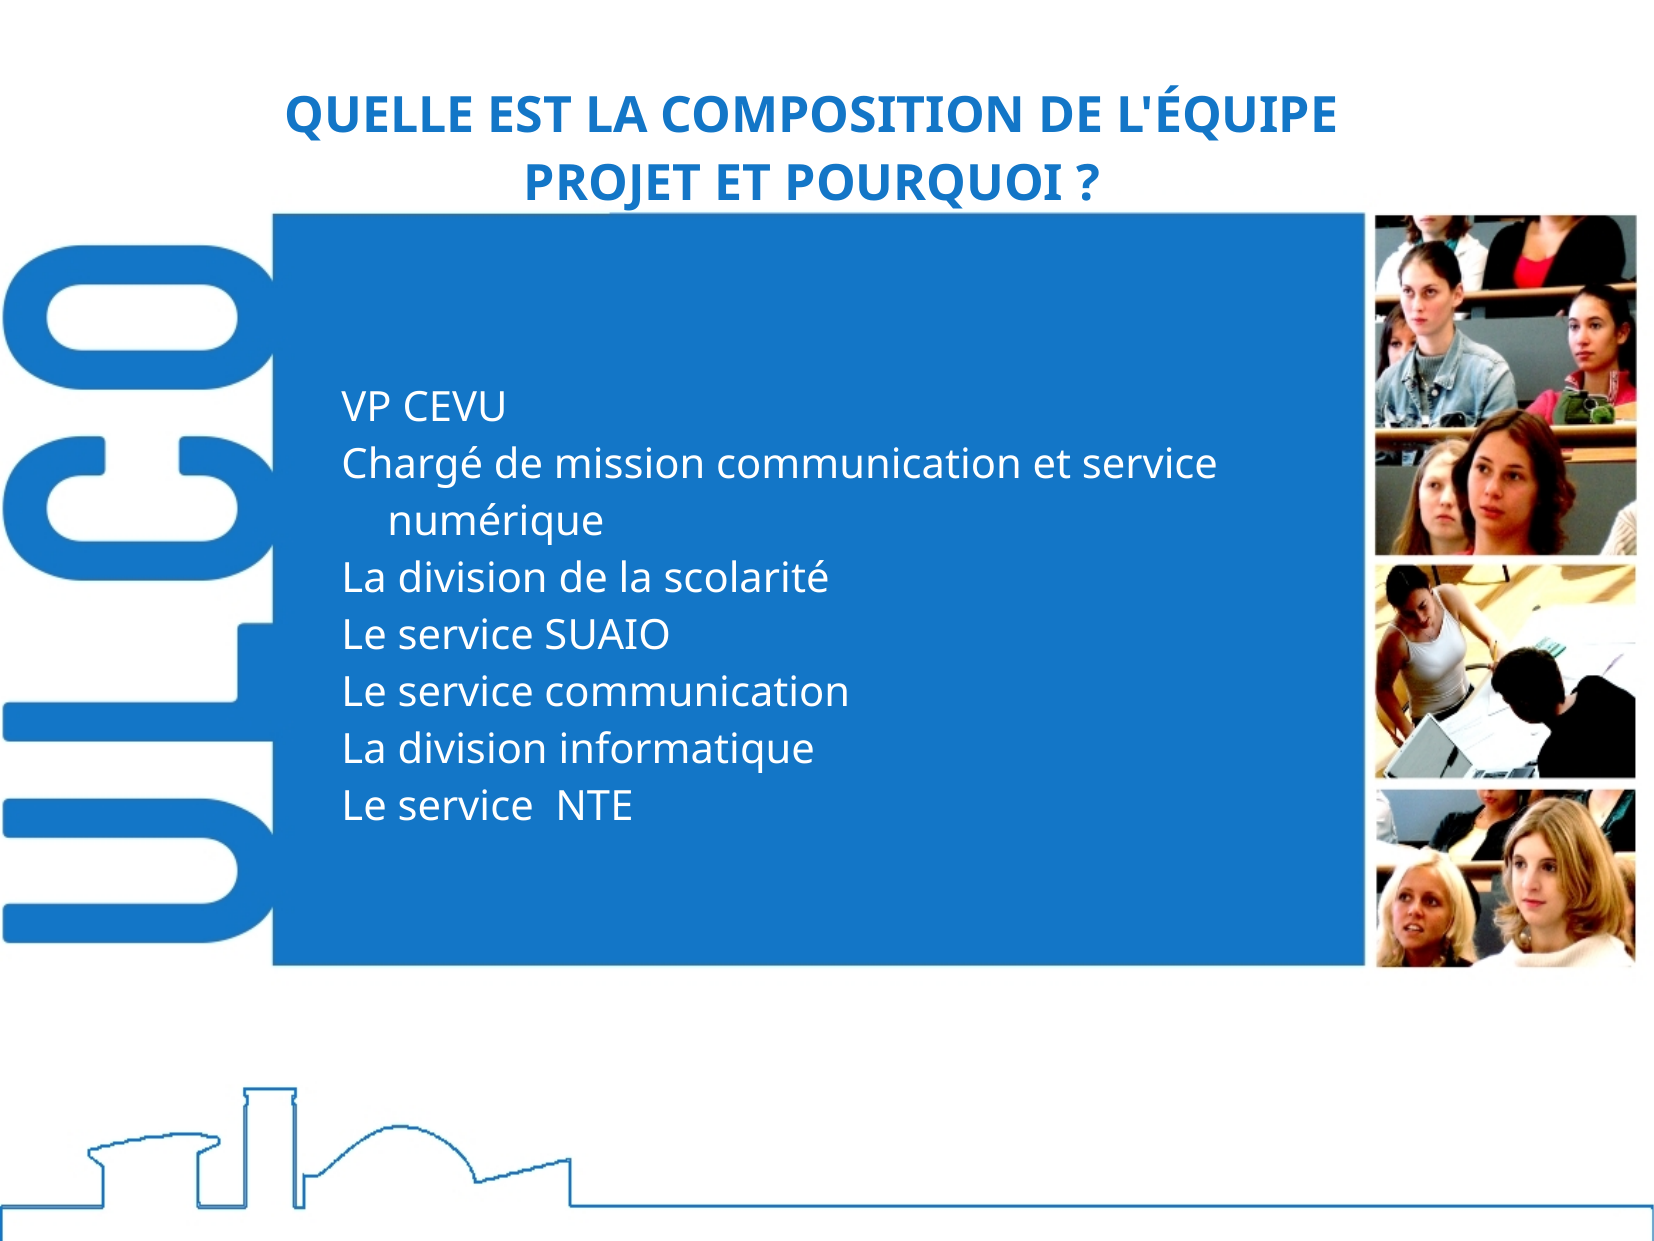

# QUELLE EST LA COMPOSITION DE L'ÉQUIPE PROJET ET POURQUOI ?
 VP CEVU
 Chargé de mission communication et service numérique
 La division de la scolarité
 Le service SUAIO
 Le service communication
 La division informatique
 Le service NTE